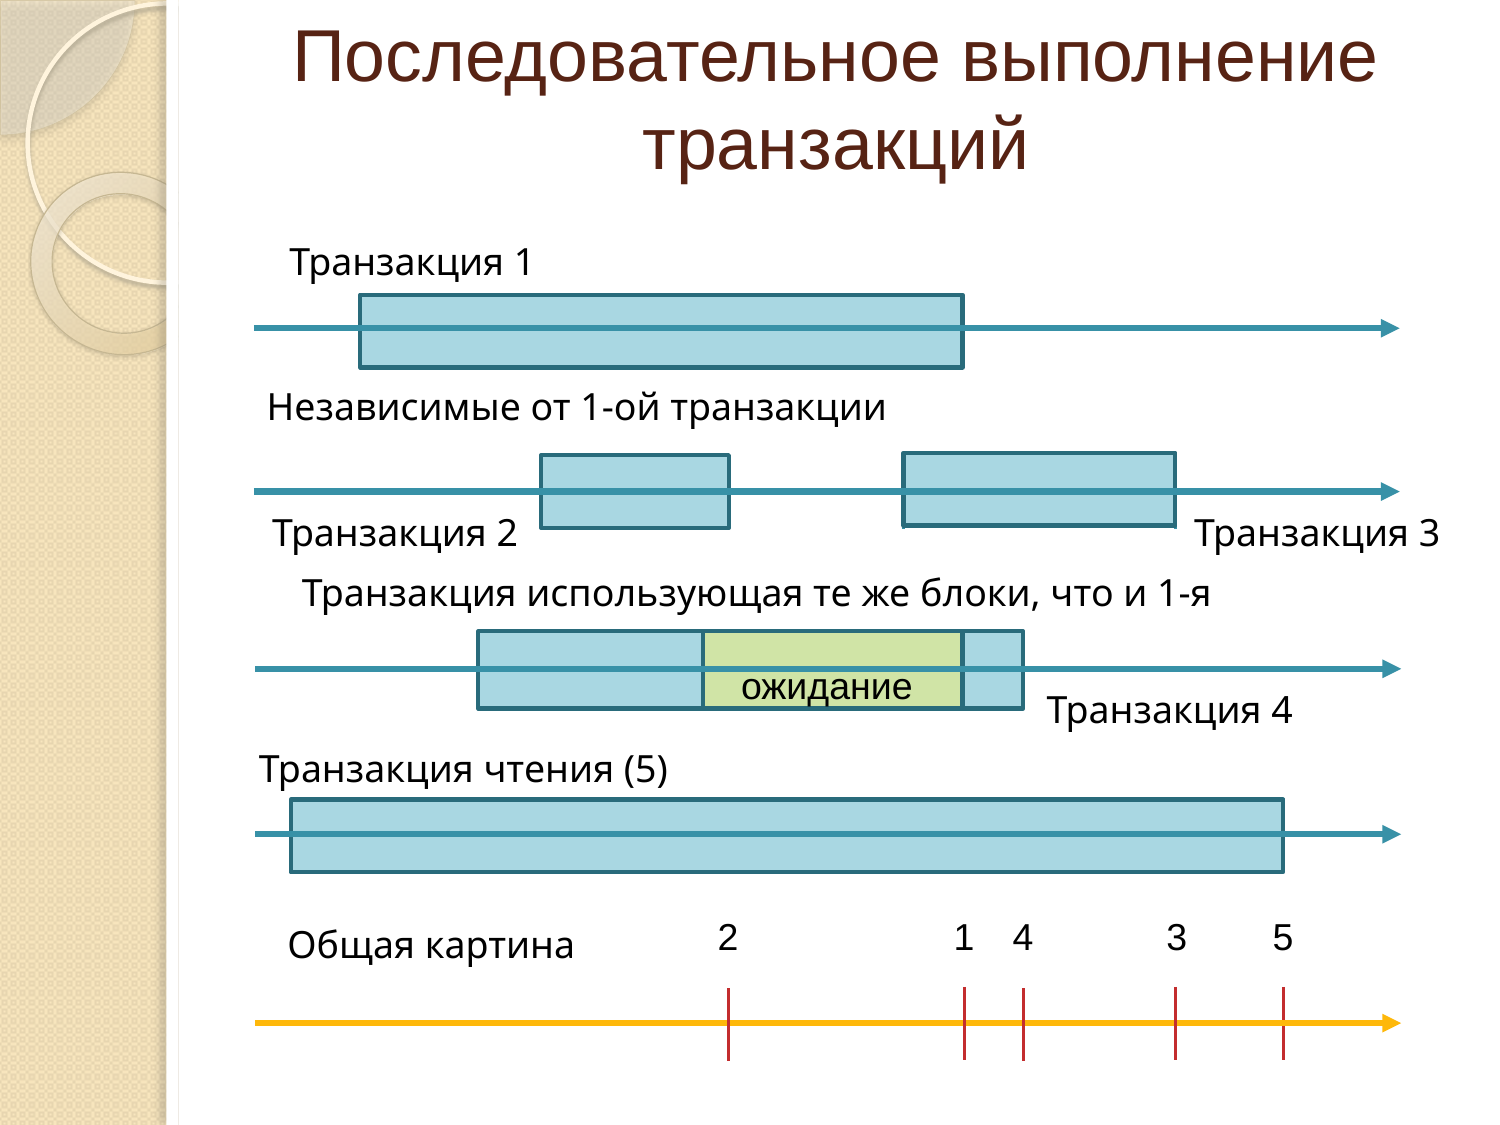

# Последовательное выполнение транзакций
Транзакция 1
Независимые от 1-ой транзакции
Транзакция 2
Транзакция 3
Транзакция использующая те же блоки, что и 1-я
ожидание
Транзакция 4
Транзакция чтения (5)
2
1
4
3
5
Общая картина